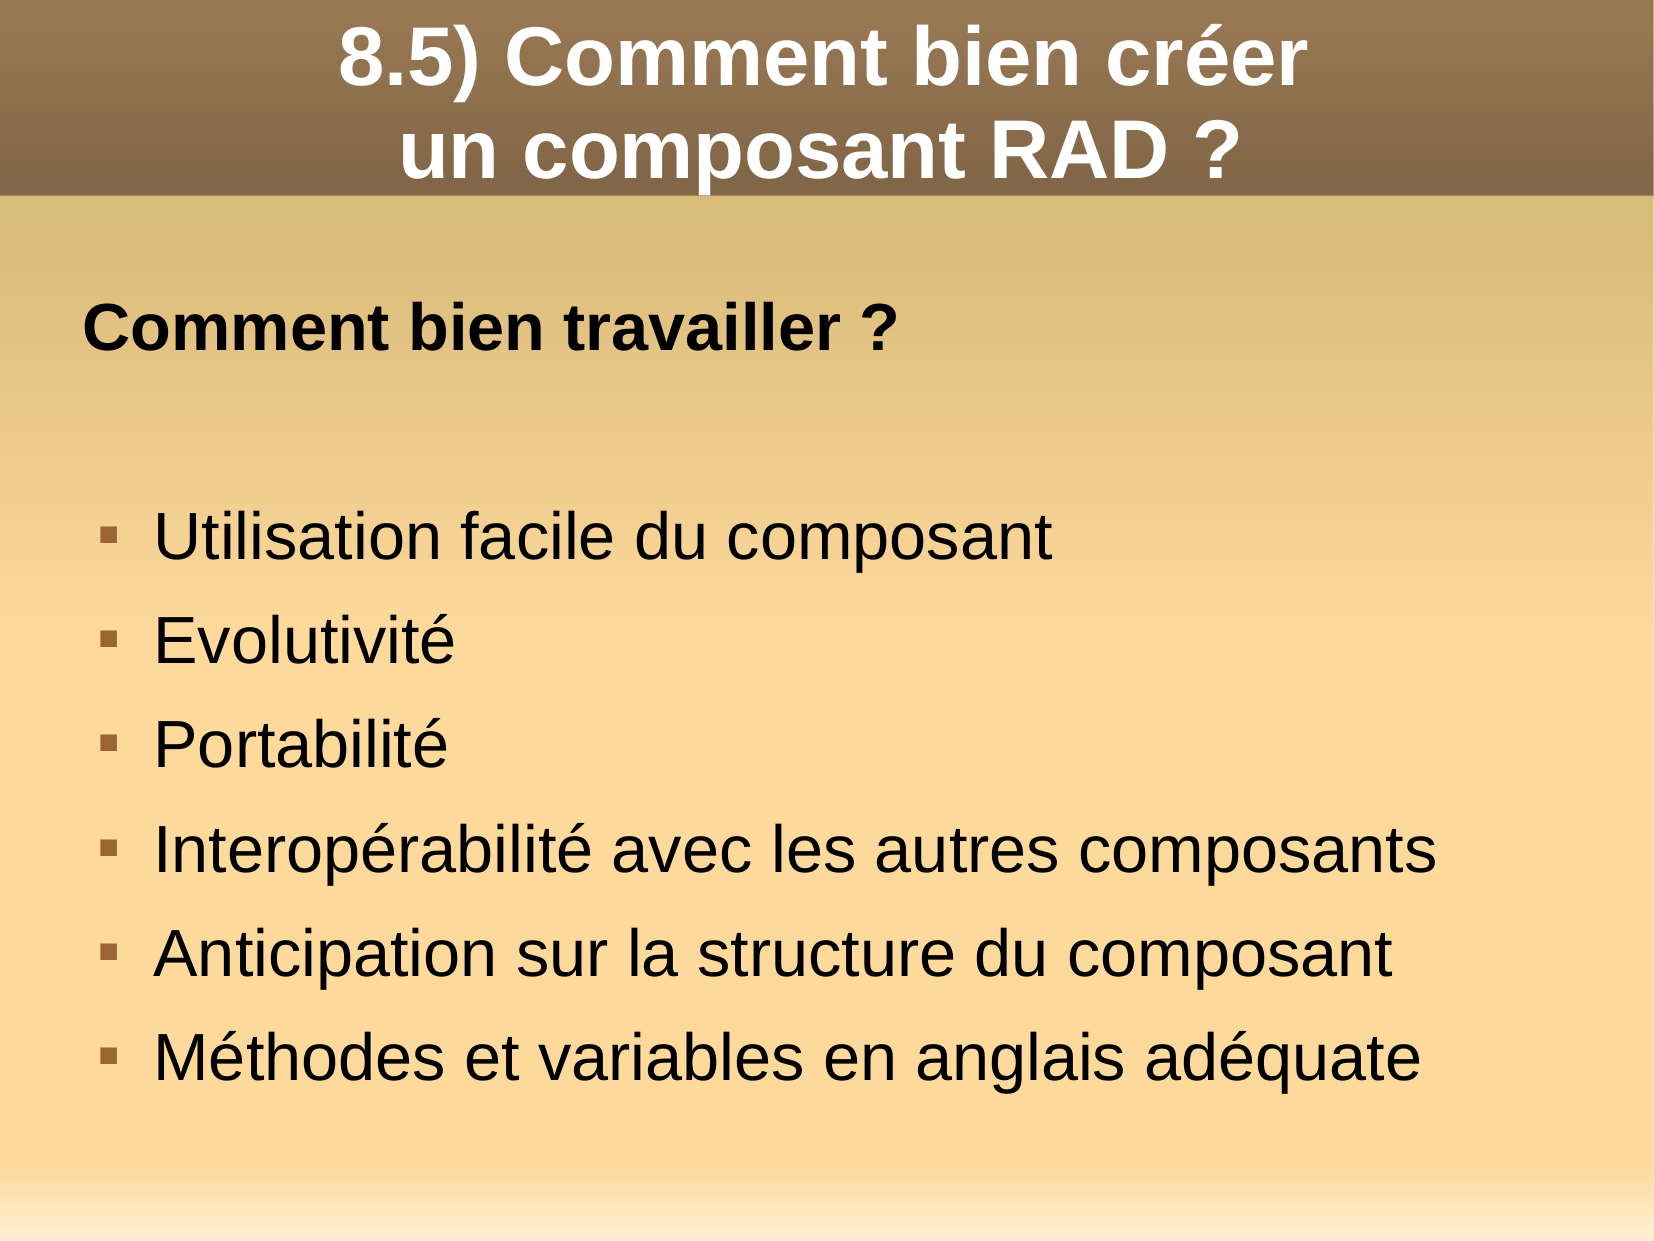

# 8.5) Comment bien créer un composant RAD ?
Comment bien travailler ?
Utilisation facile du composant
Evolutivité
Portabilité
Interopérabilité avec les autres composants
Anticipation sur la structure du composant
Méthodes et variables en anglais adéquate